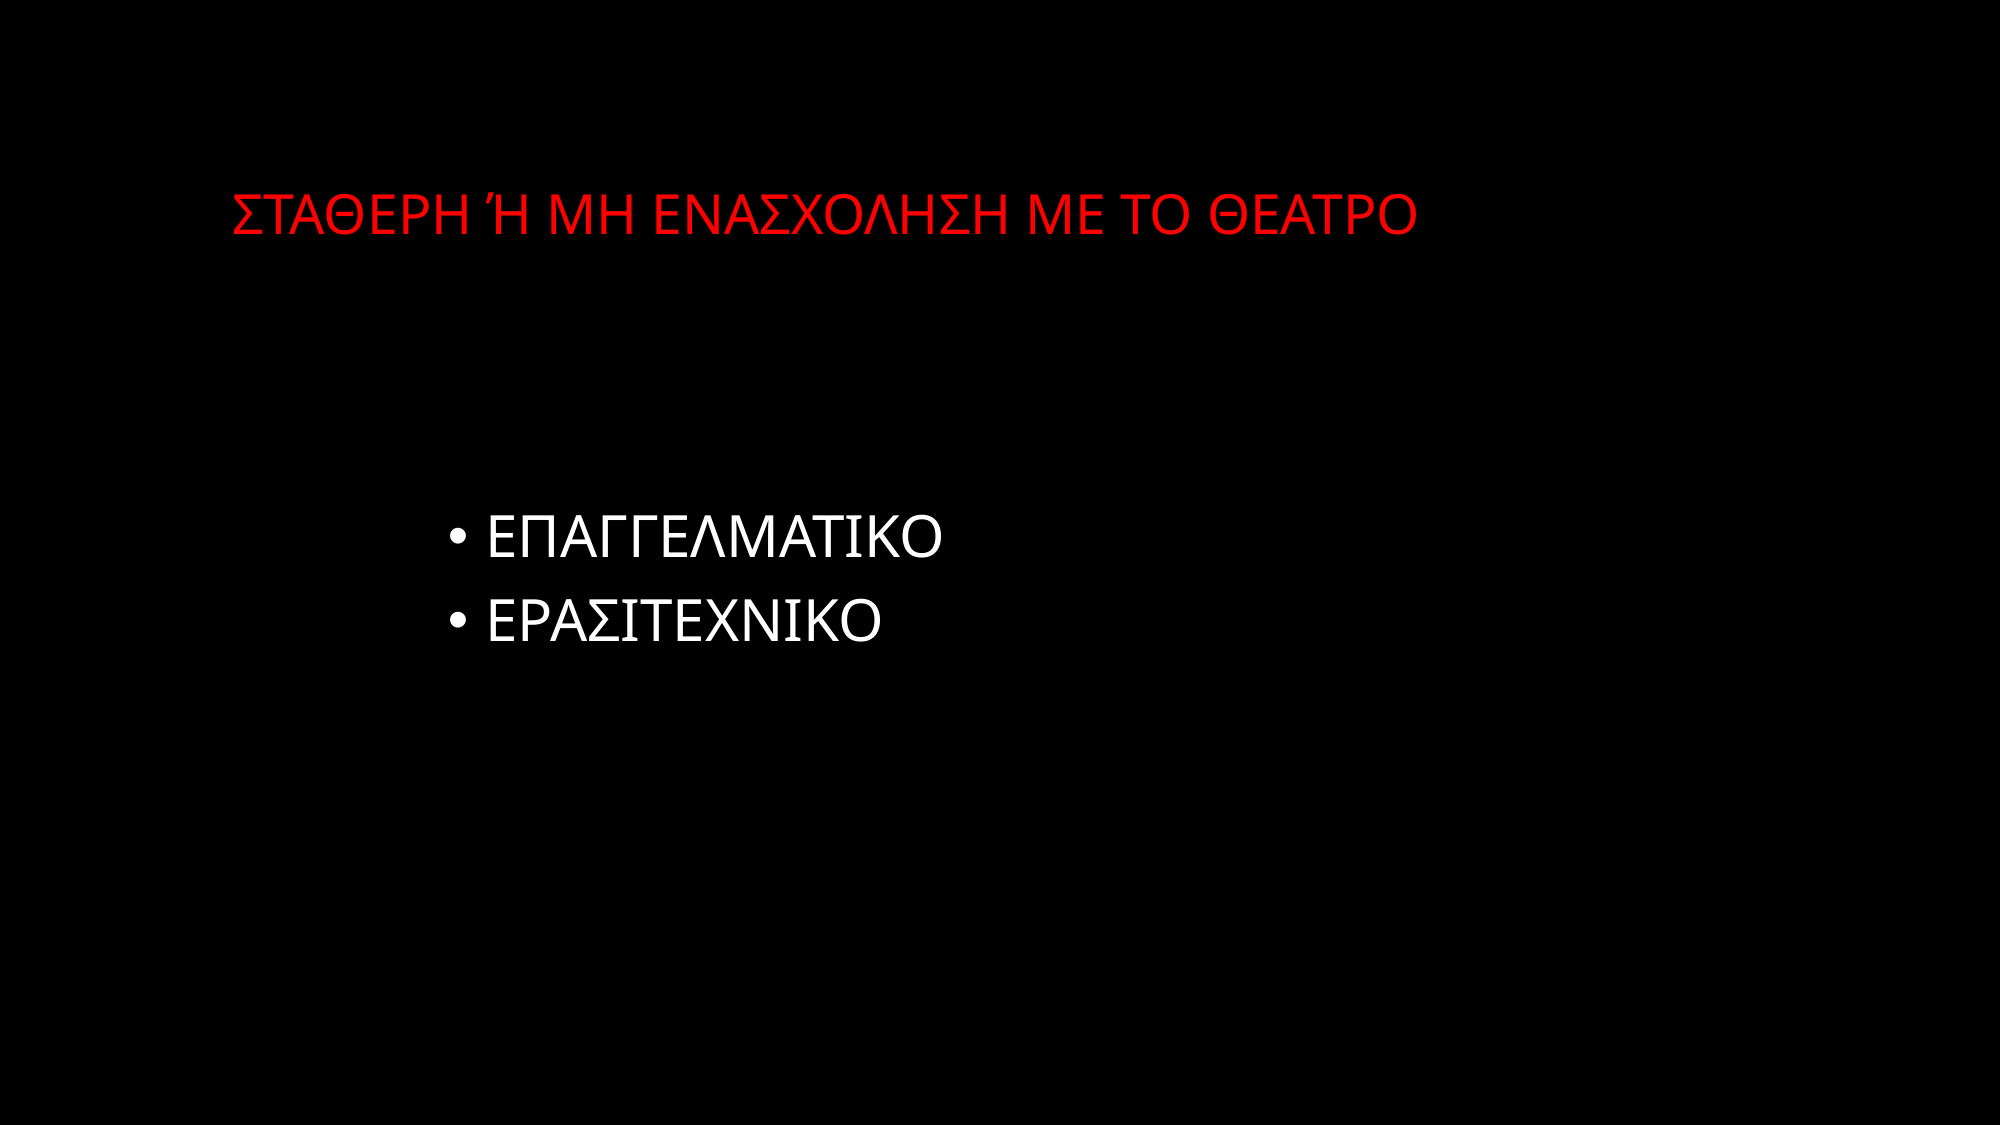

# ΣΤΑΘΕΡΗ Ή ΜΗ ΕΝΑΣΧΟΛΗΣΗ ΜΕ ΤΟ ΘΕΑΤΡΟ
ΕΠΑΓΓΕΛΜΑΤΙΚΟ
ΕΡΑΣΙΤΕΧΝΙΚΟ